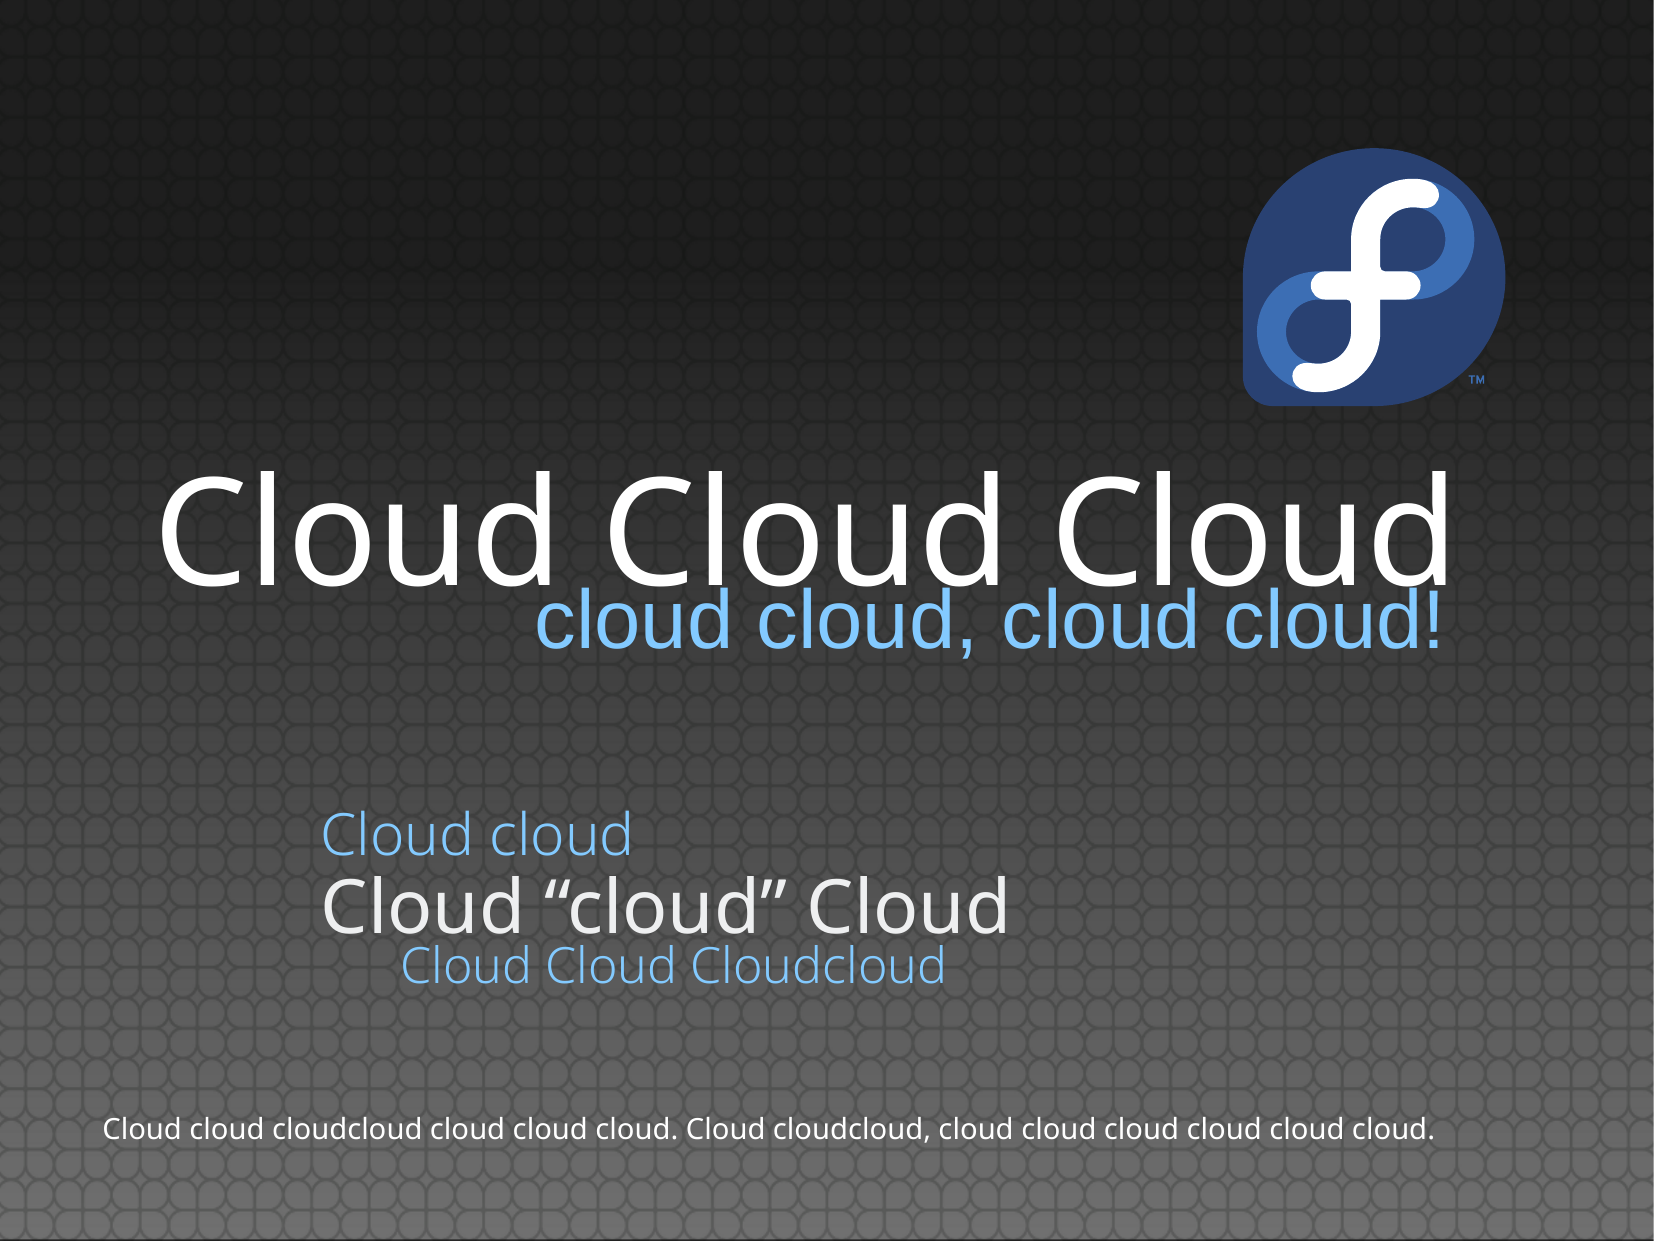

Cloud Cloud Cloud
# cloud cloud, cloud cloud!
Cloud cloud
Cloud “cloud” Cloud
Cloud Cloud Cloudcloud
Cloud cloud cloudcloud cloud cloud cloud. Cloud cloudcloud, cloud cloud cloud cloud cloud cloud.